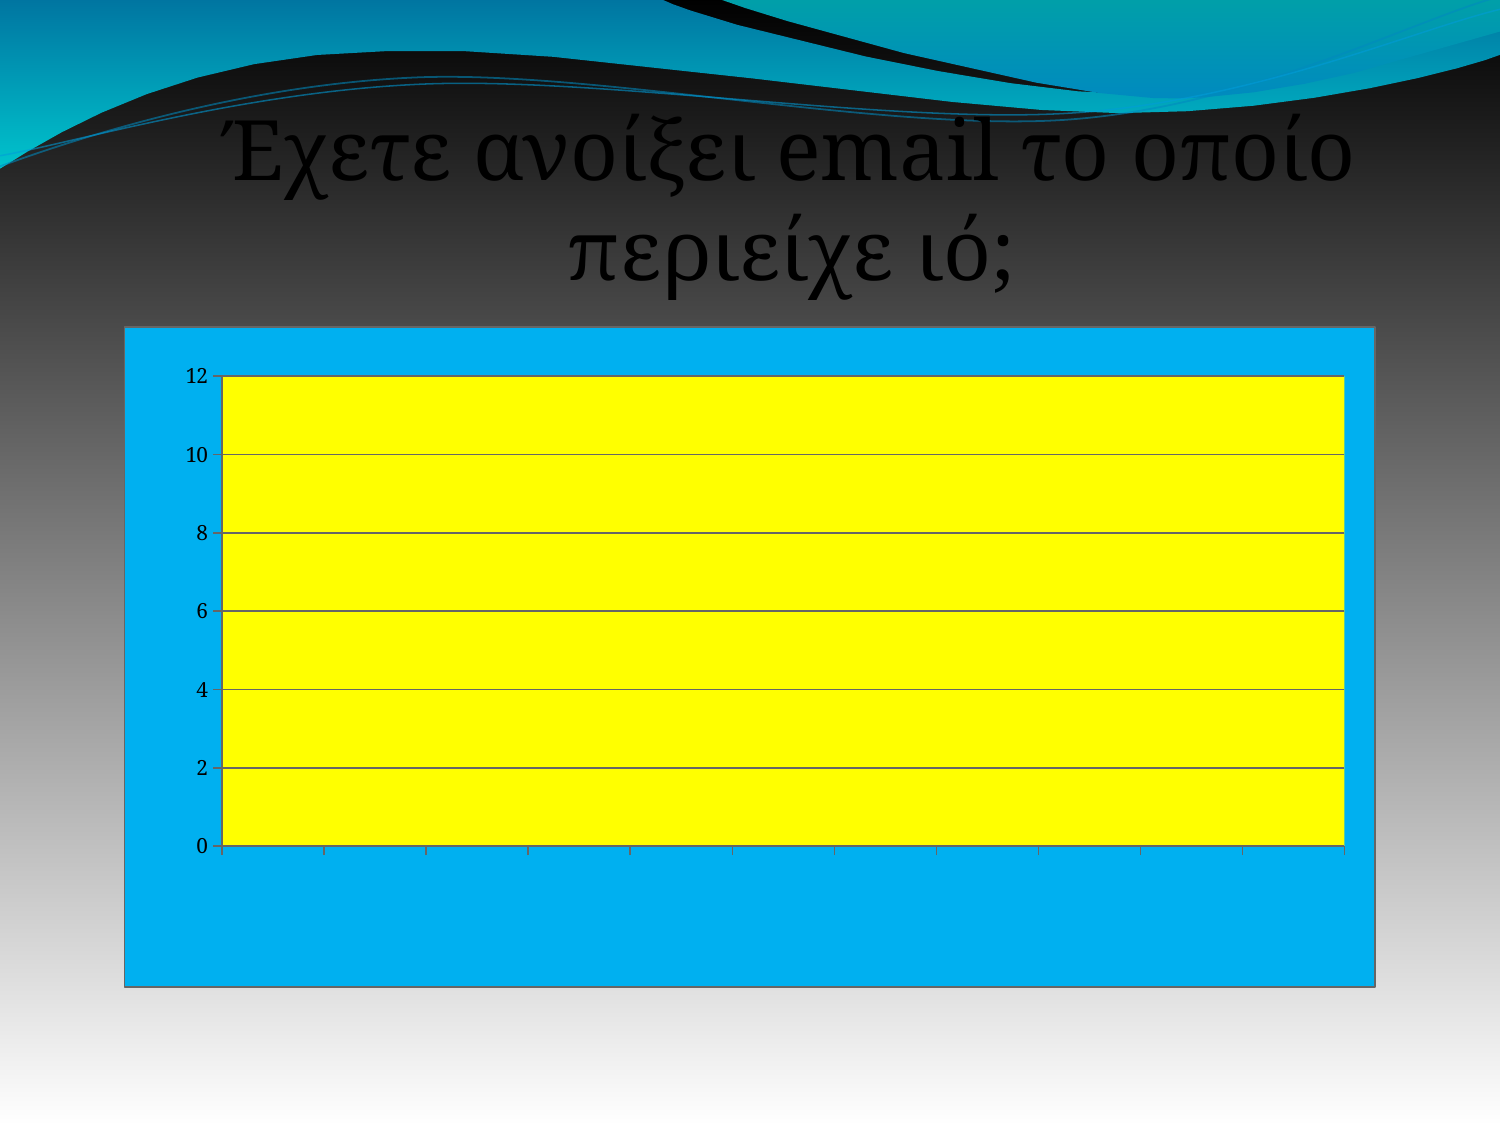

Έχετε ανοίξει email το οποίο περιείχε ιό;
### Chart
| Category | |
|---|---|